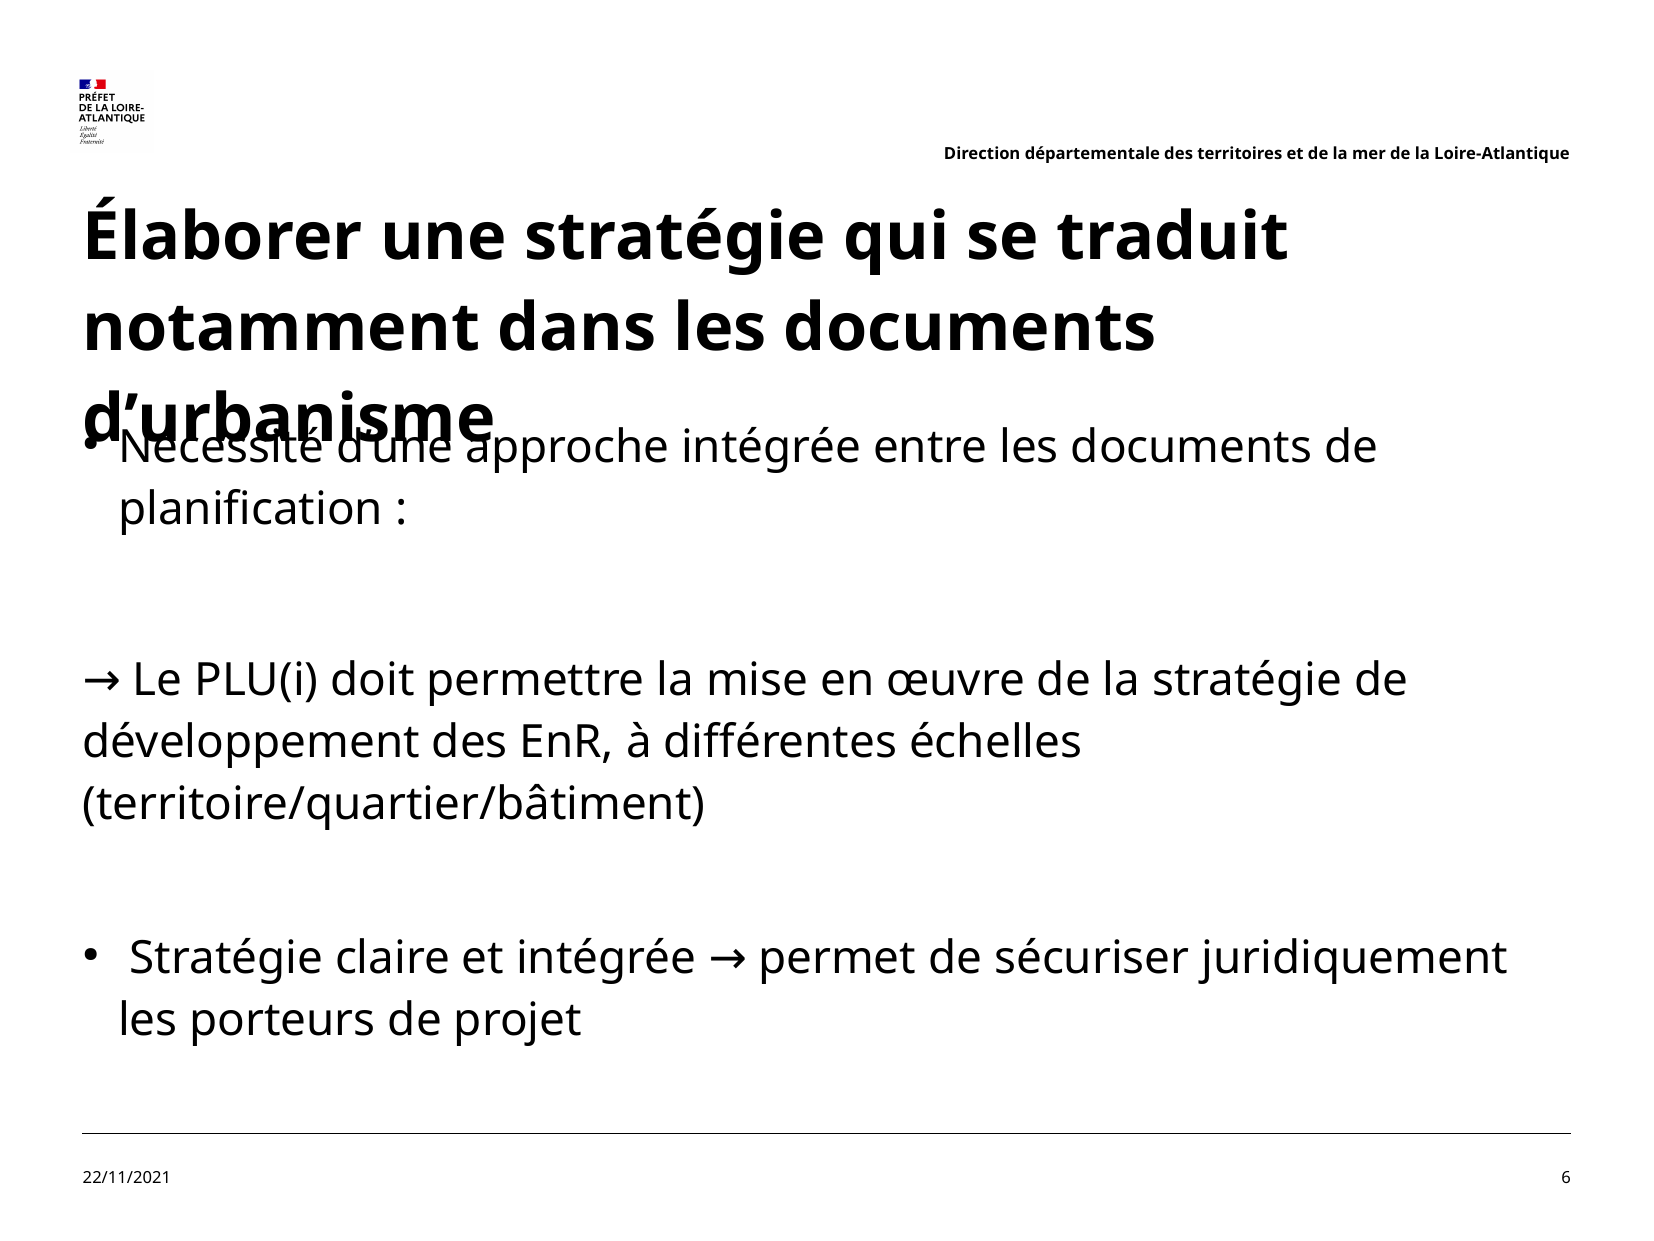

# Élaborer une stratégie qui se traduit notamment dans les documents d’urbanisme
Nécessité d’une approche intégrée entre les documents de planification :
→ Le PLU(i) doit permettre la mise en œuvre de la stratégie de développement des EnR, à différentes échelles (territoire/quartier/bâtiment)
 Stratégie claire et intégrée → permet de sécuriser juridiquement les porteurs de projet